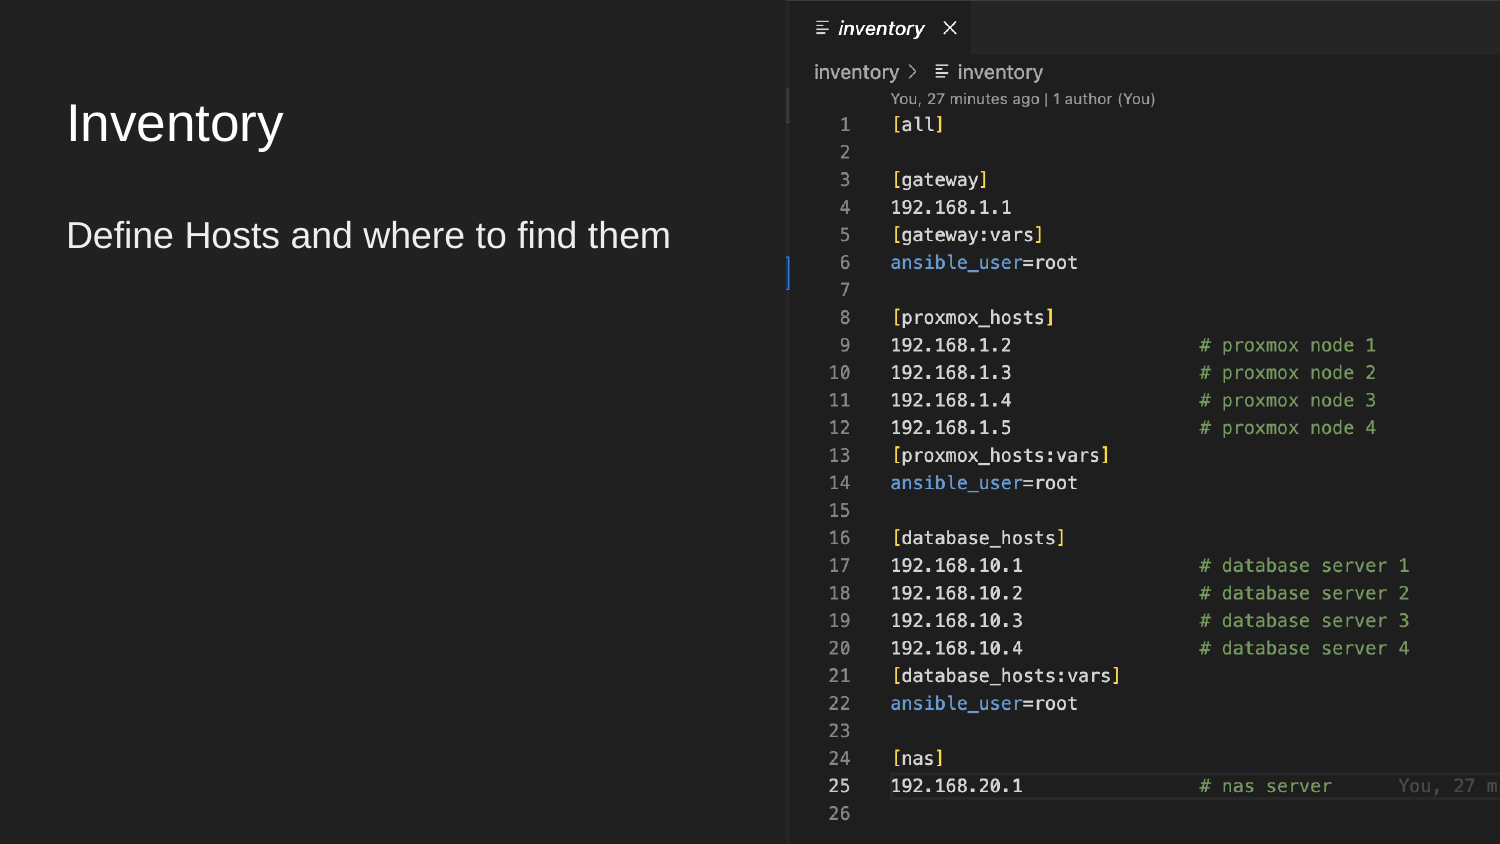

# Inventory
Define Hosts and where to find them